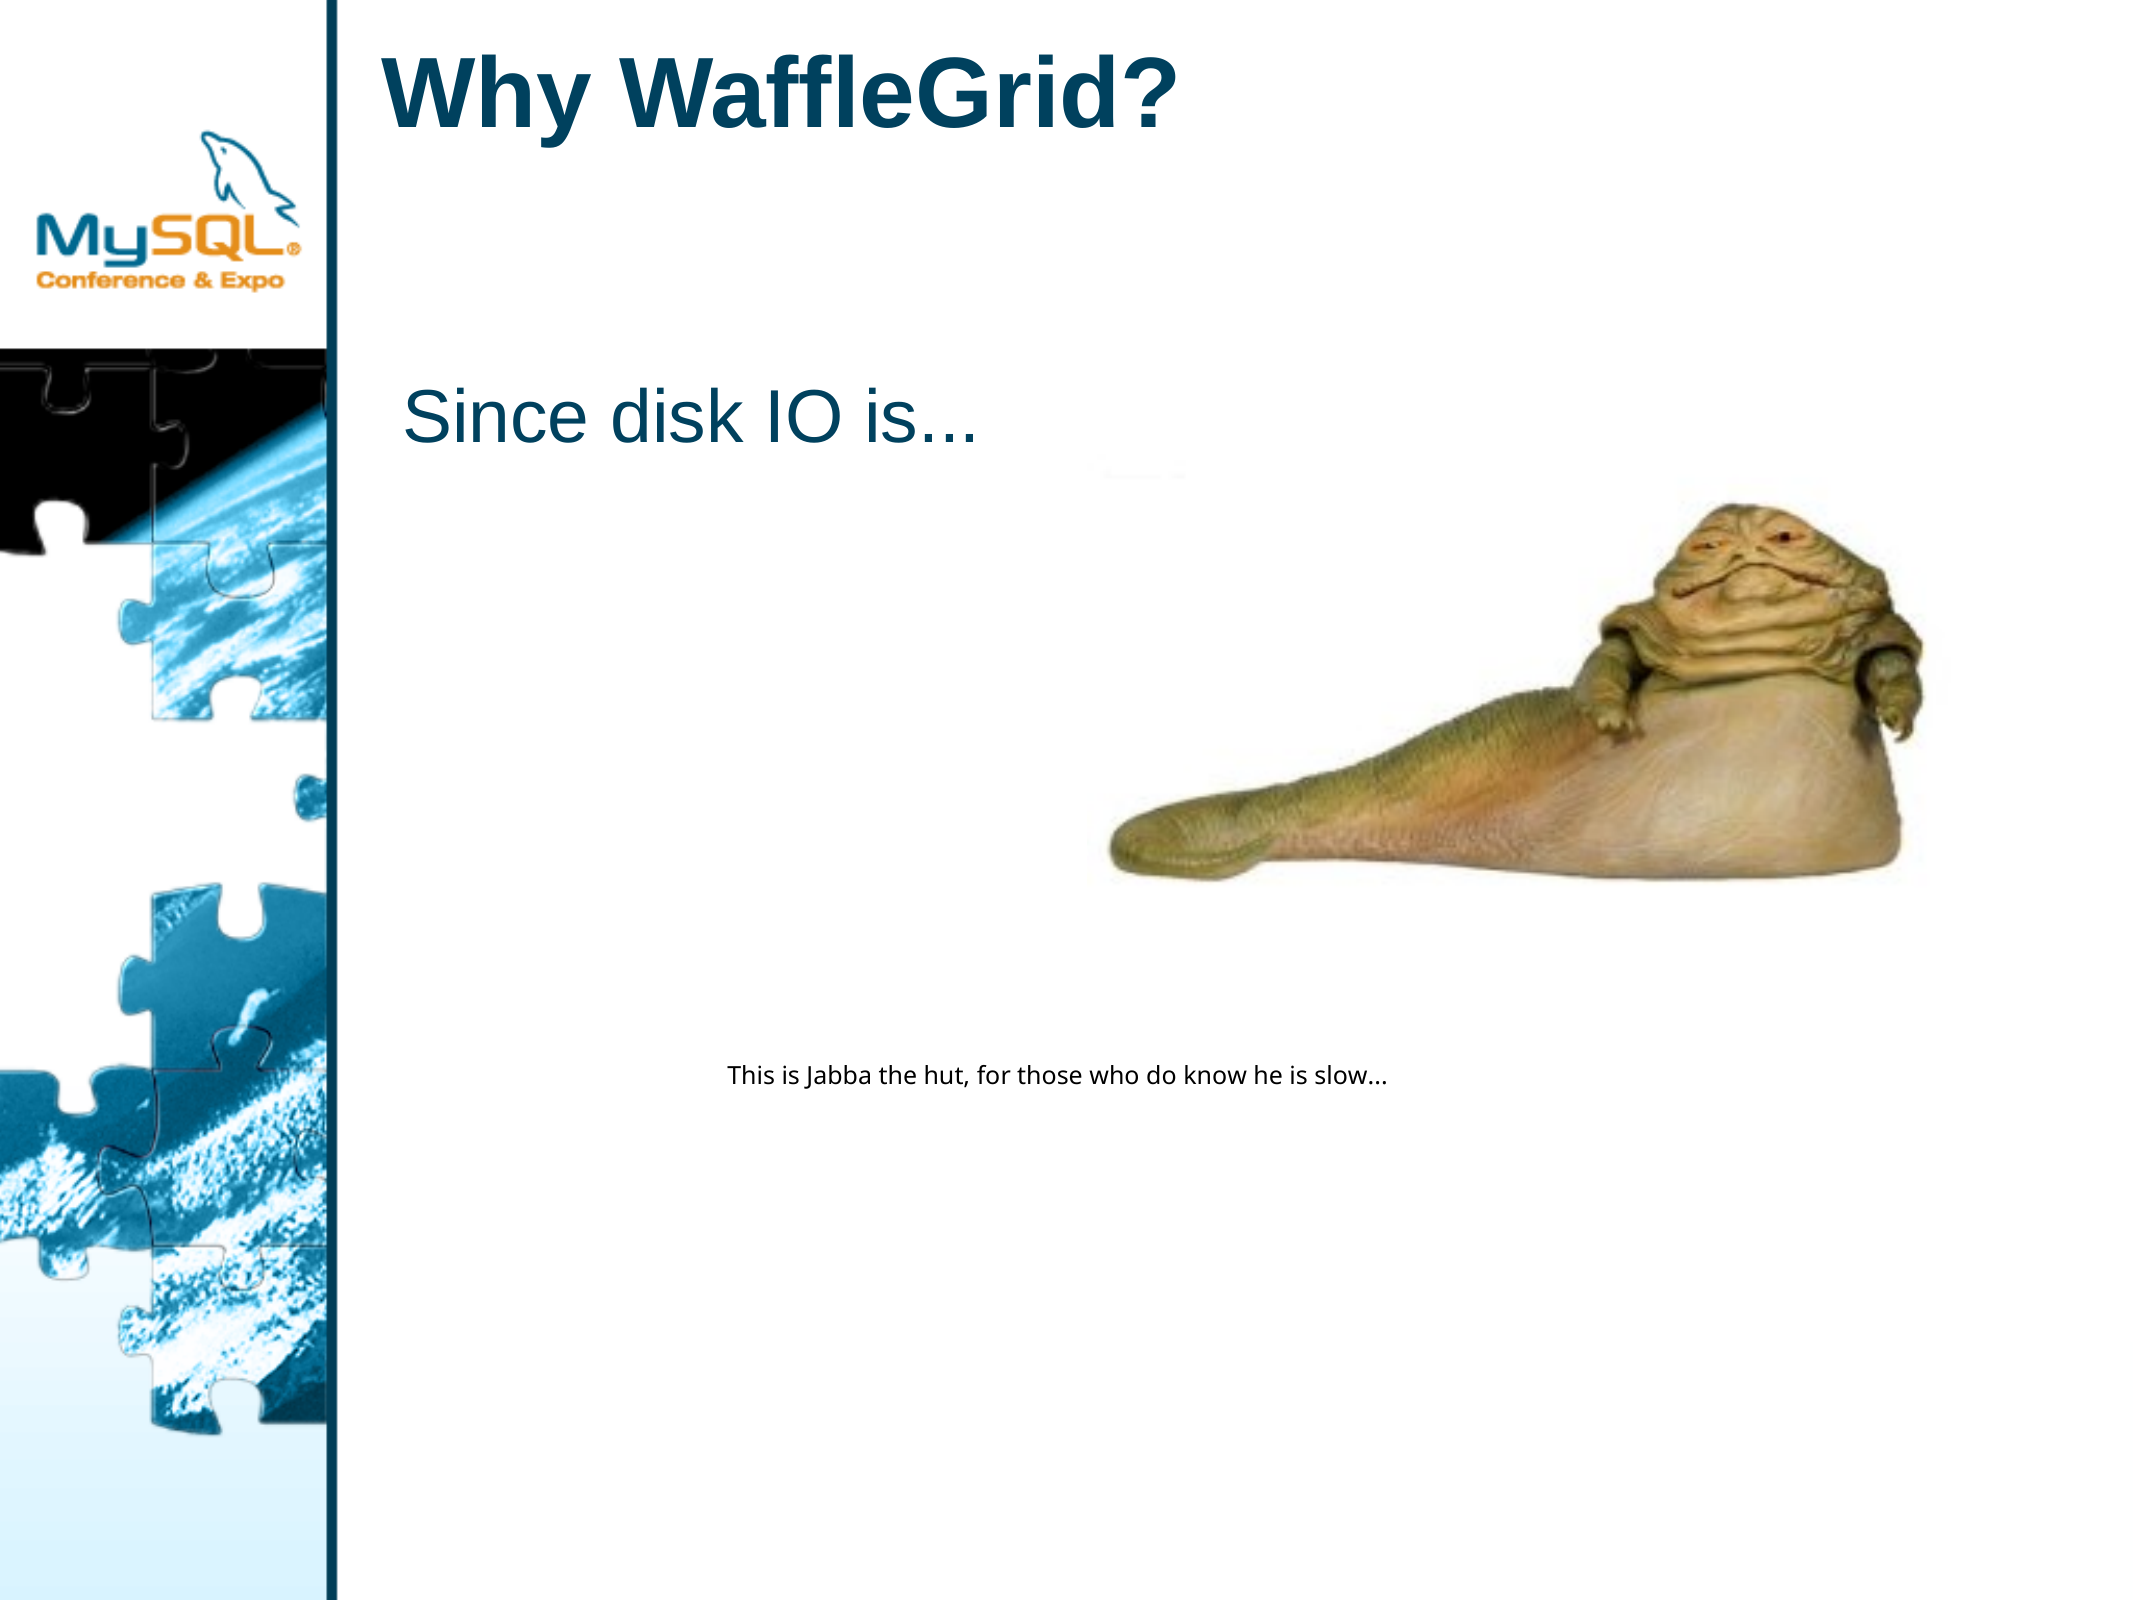

# Why WaffleGrid?
Since disk IO is...
This is Jabba the hut, for those who do know he is slow...